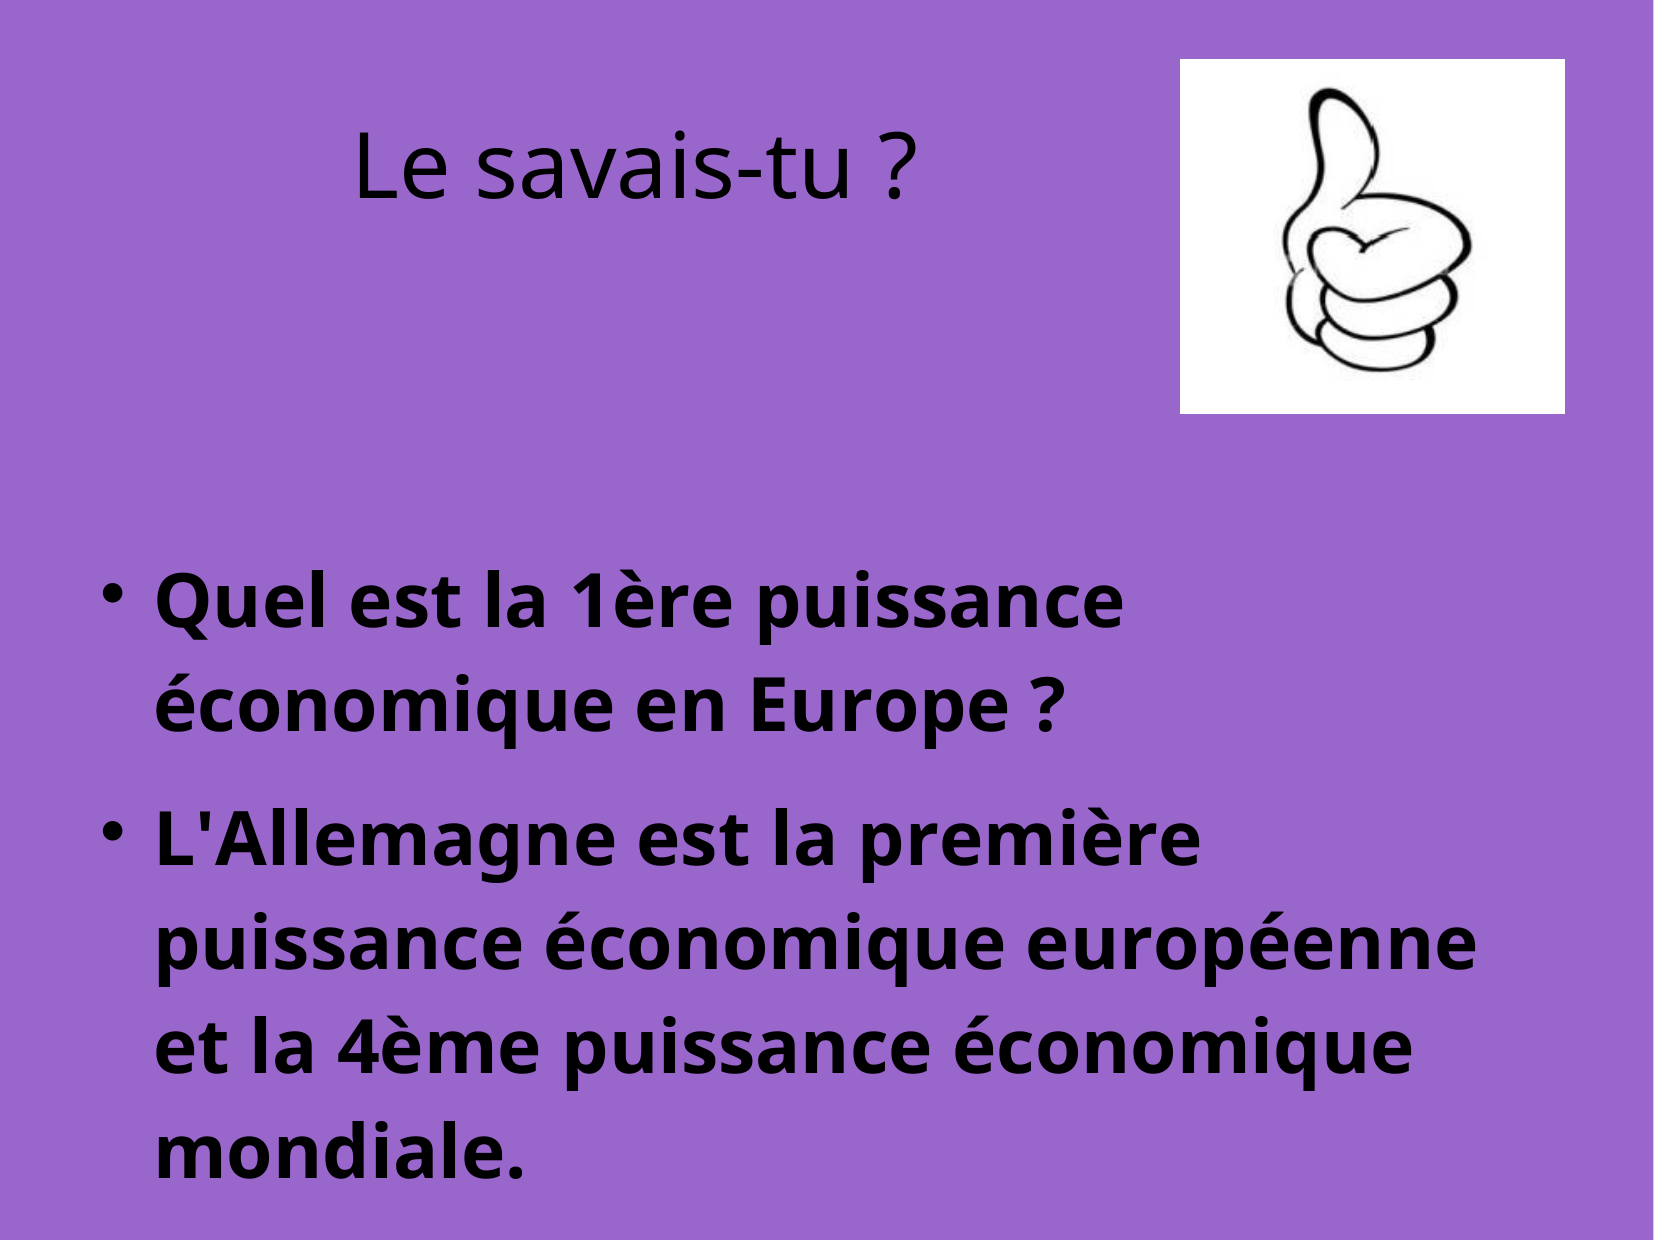

# Le savais-tu ?
Quel est la 1ère puissance économique en Europe ?
L'Allemagne est la première puissance économique européenne et la 4ème puissance économique mondiale.